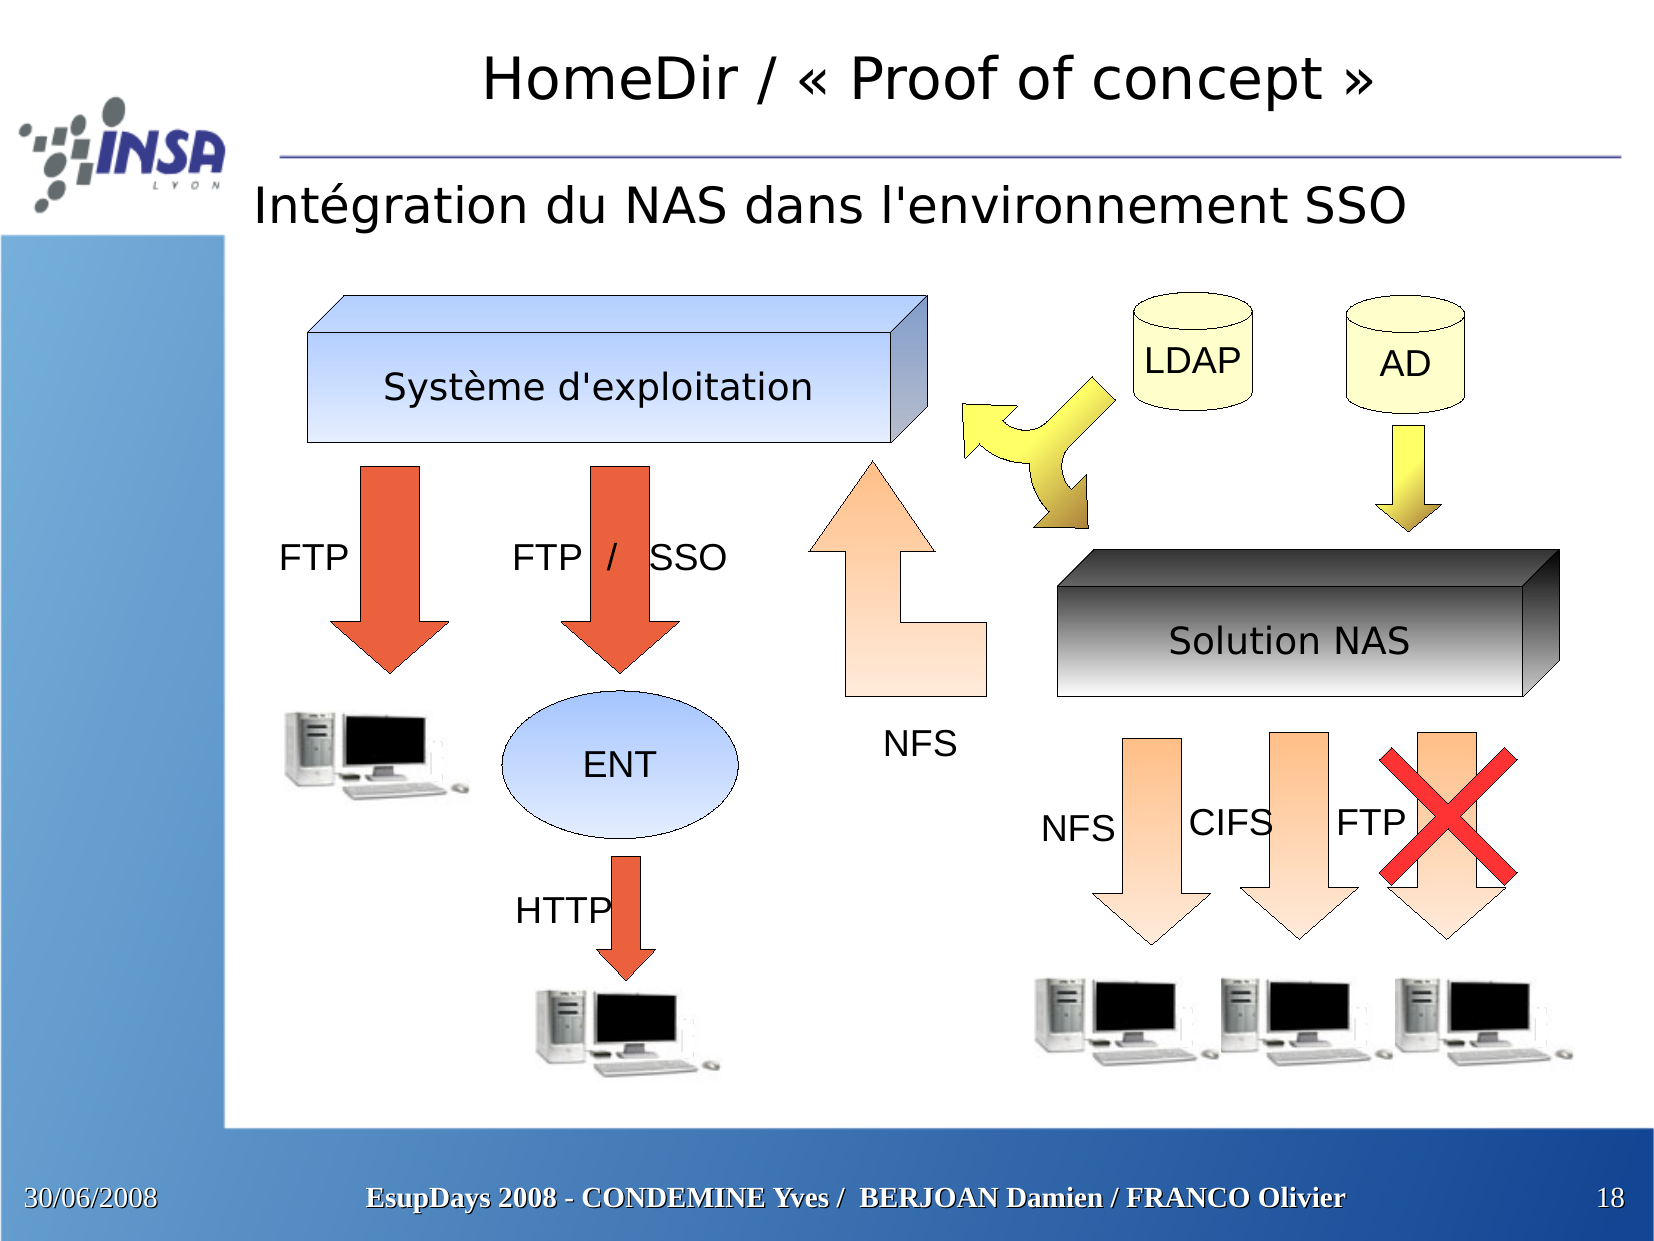

# HomeDir / « Proof of concept »
Intégration du NAS dans l'environnement SSO
LDAP
Système d'exploitation
AD
FTP
FTP	 / SSO
Solution NAS
ENT
NFS
CIFS
FTP
NFS
HTTP
30/06/2008
EsupDays 2008 - CONDEMINE Yves / BERJOAN Damien / FRANCO Olivier
18